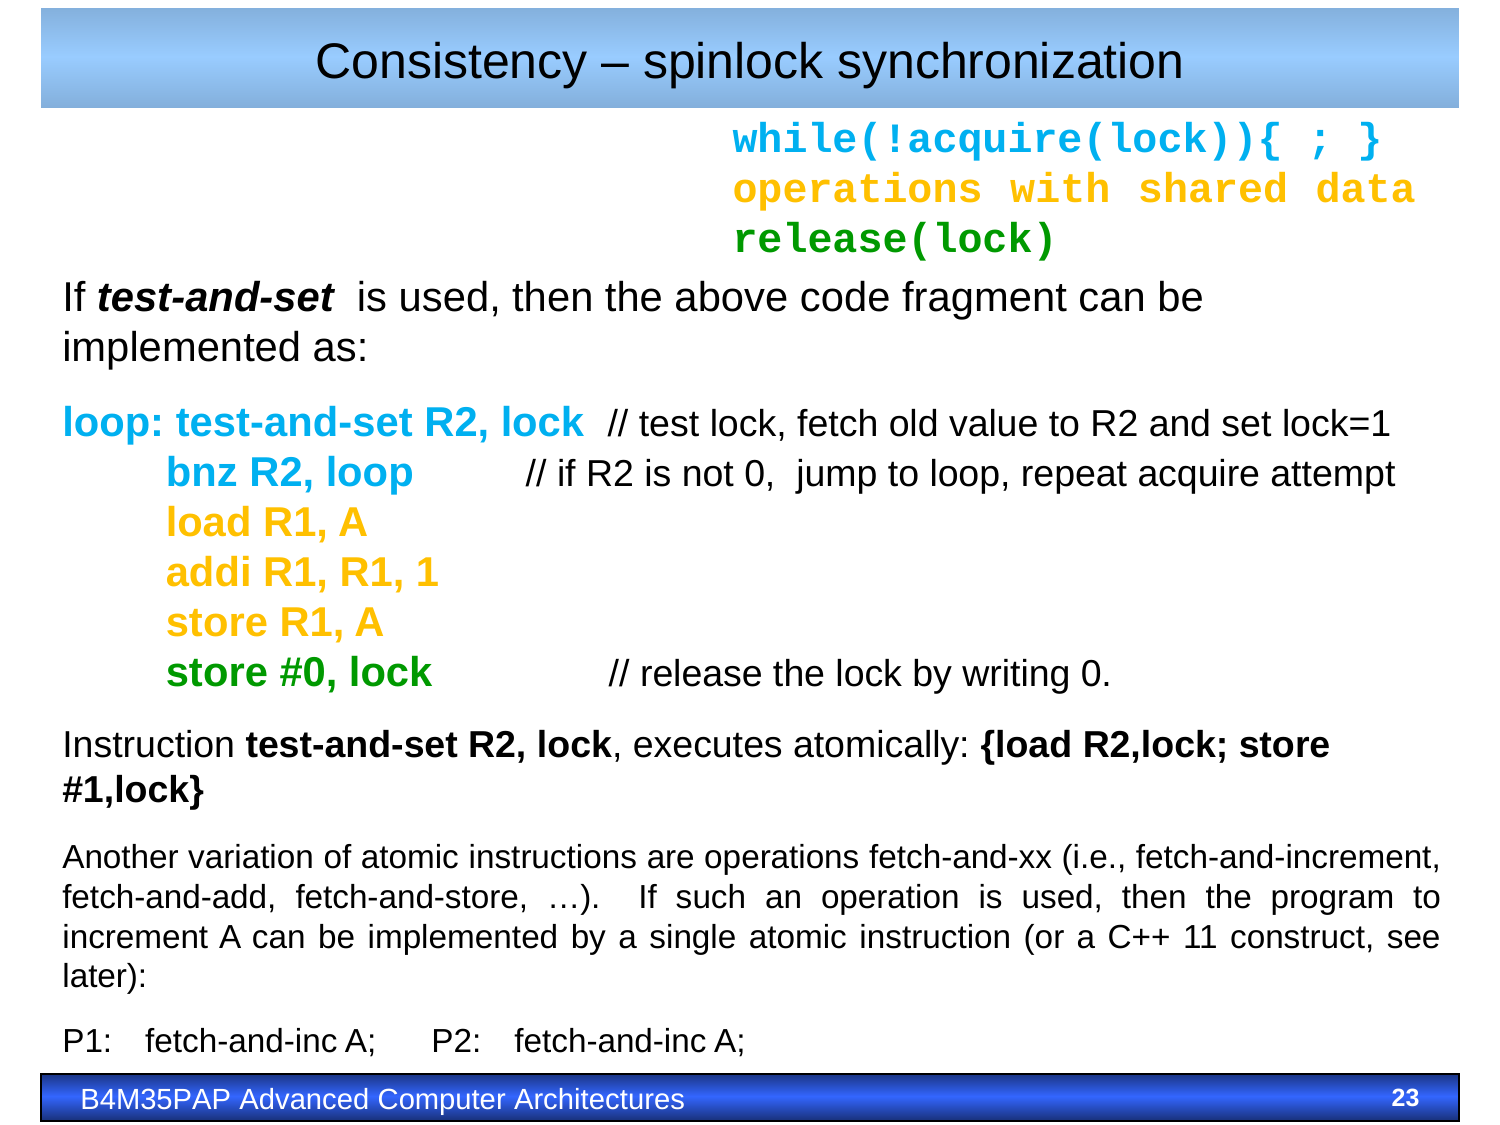

# Consistency – spinlock synchronization
while(!acquire(lock)){ ; }
operations with shared data
release(lock)
If test-and-set is used, then the above code fragment can be implemented as:
loop: test-and-set R2, lock // test lock, fetch old value to R2 and set lock=1
 bnz R2, loop	 // if R2 is not 0, jump to loop, repeat acquire attempt
 load R1, A
 addi R1, R1, 1
 store R1, A
 store #0, lock	 // release the lock by writing 0.
Instruction test-and-set R2, lock, executes atomically: {load R2,lock; store #1,lock}
Another variation of atomic instructions are operations fetch-and-xx (i.e., fetch-and-increment, fetch-and-add, fetch-and-store, …). If such an operation is used, then the program to increment A can be implemented by a single atomic instruction (or a C++ 11 construct, see later):
P1: 	 fetch-and-inc A;	P2: 	 fetch-and-inc A;